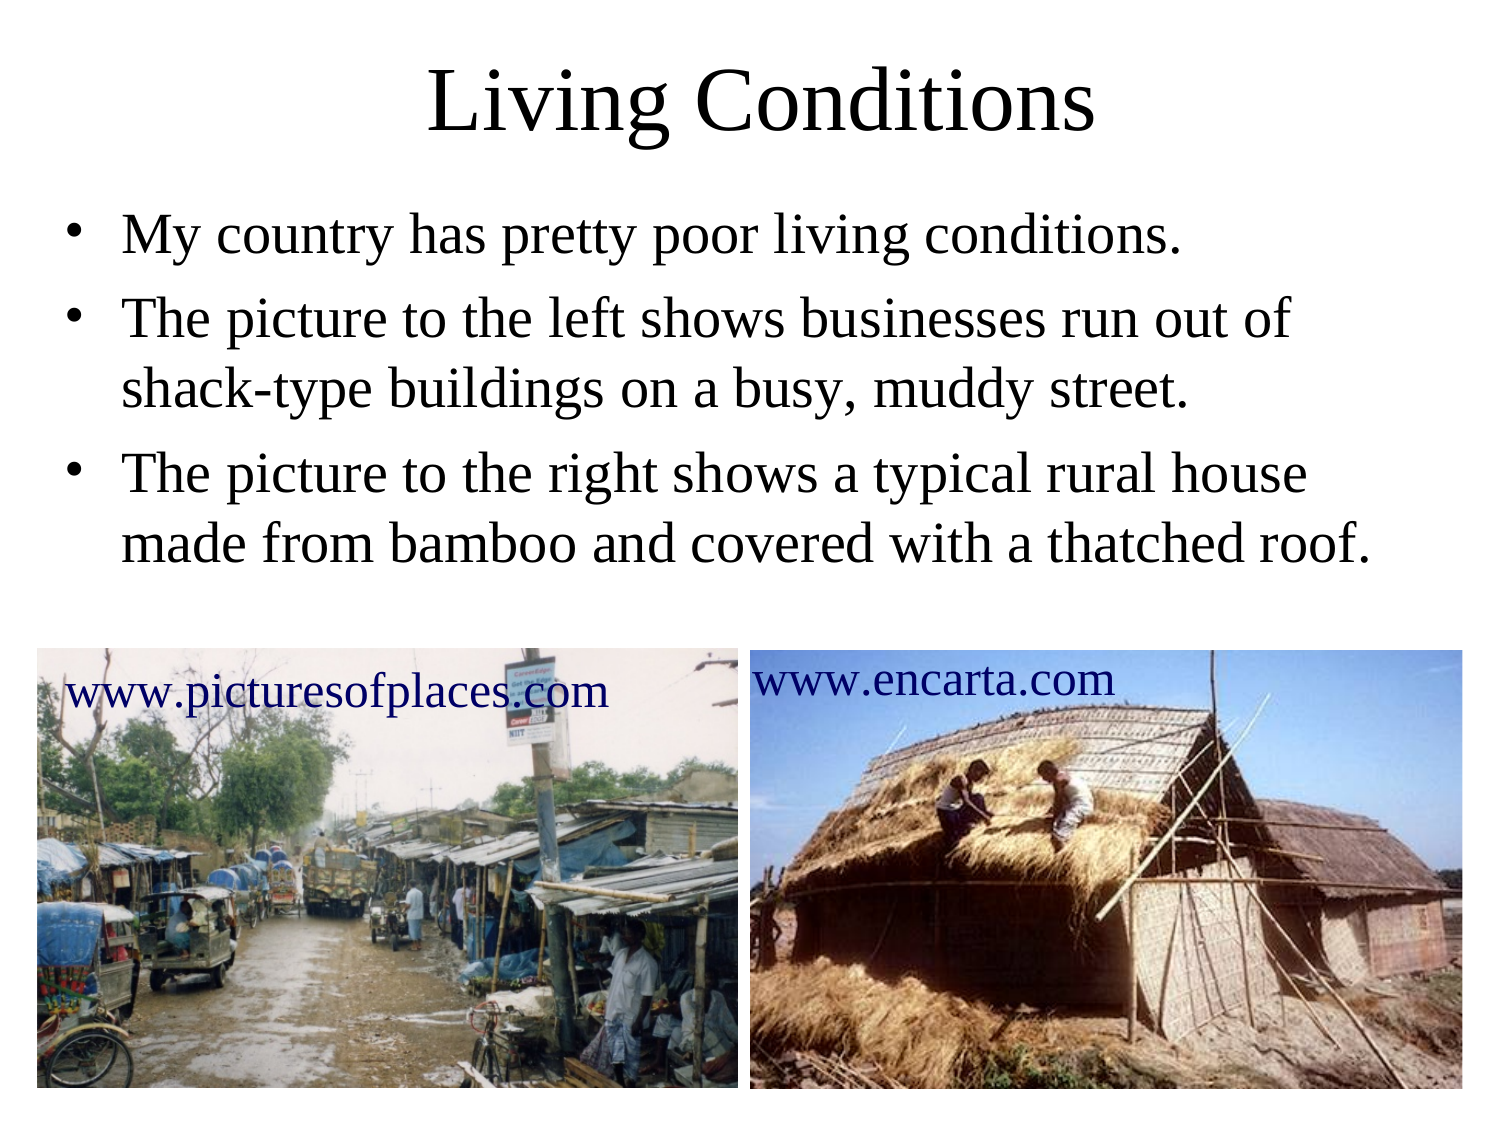

# Living Conditions
My country has pretty poor living conditions.
The picture to the left shows businesses run out of shack-type buildings on a busy, muddy street.
The picture to the right shows a typical rural house made from bamboo and covered with a thatched roof.
www.encarta.com
www.picturesofplaces.com